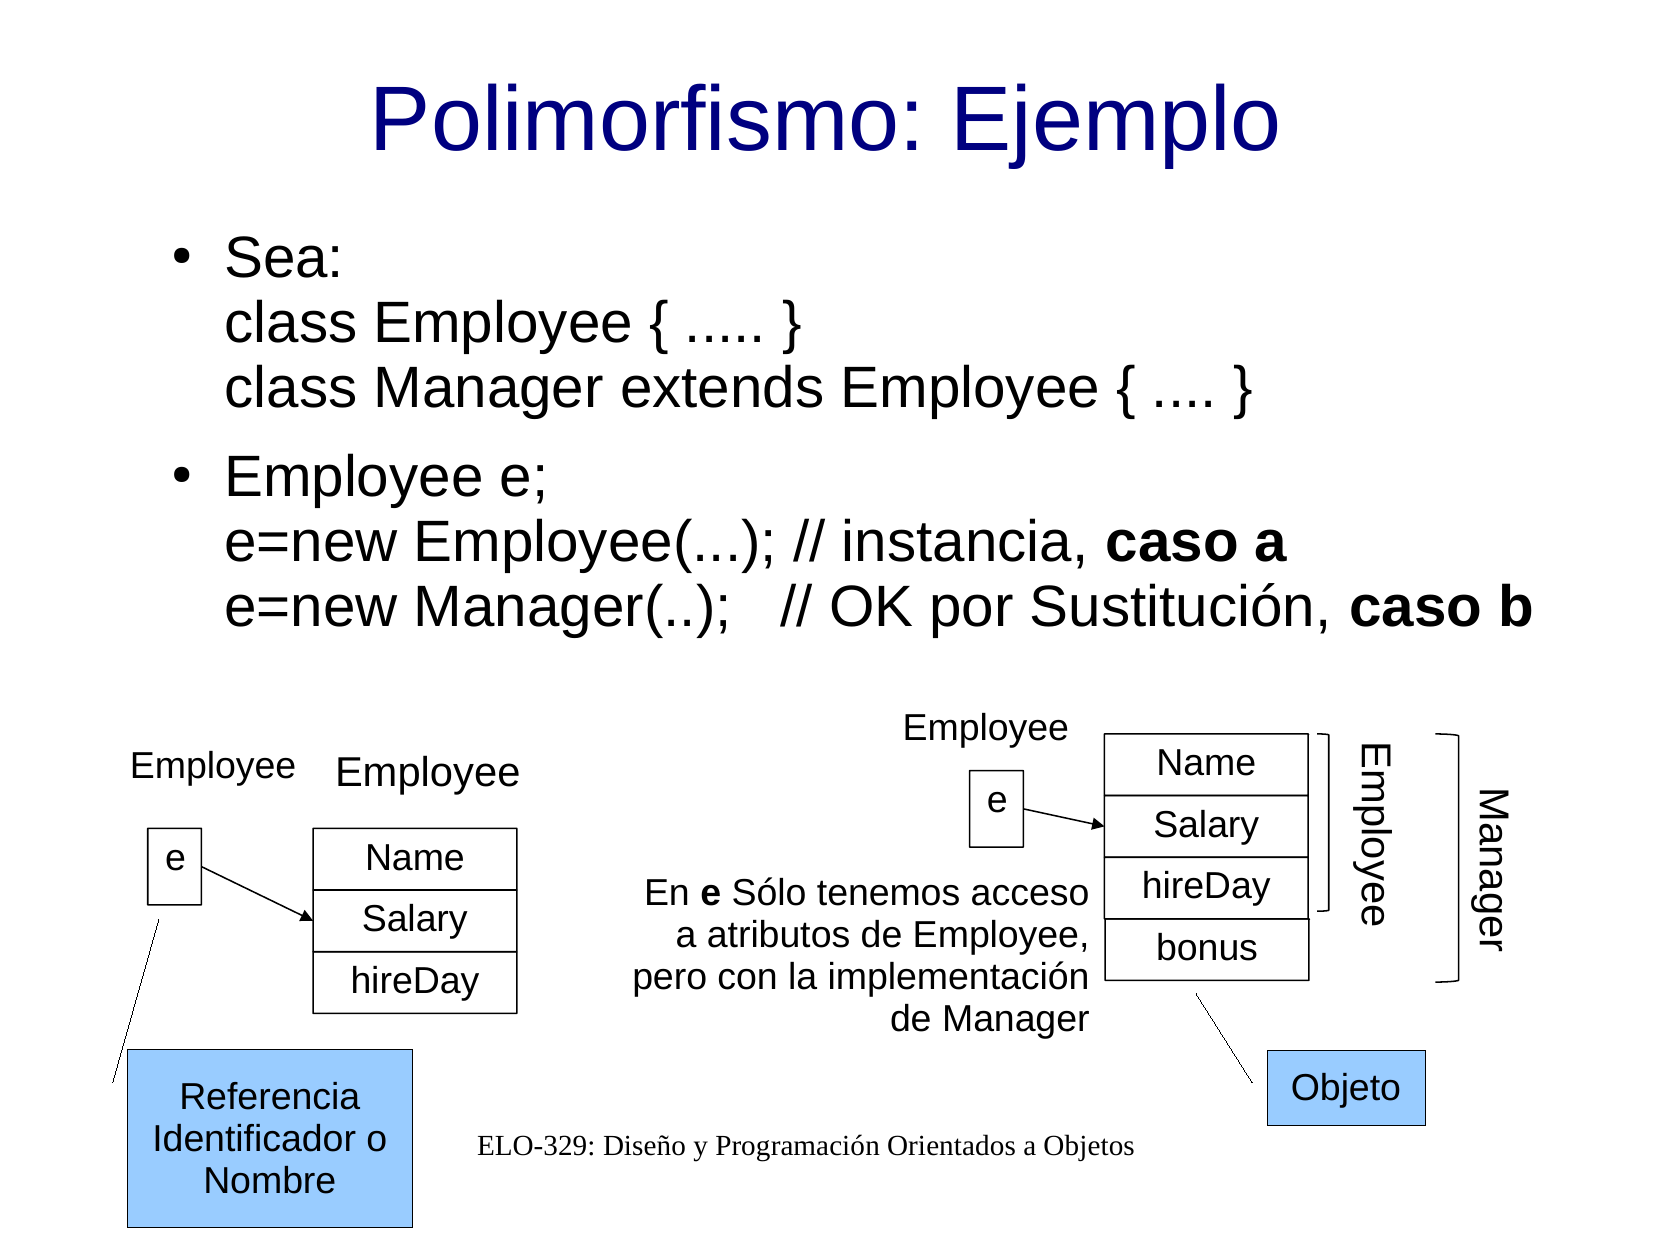

# Polimorfismo: Ejemplo
Sea:
class Employee { ..... }
class Manager extends Employee { .... }
Employee e;
e=new Employee(...); // instancia, caso a
e=new Manager(..); // OK por Sustitución, caso b
Employee
Employee
Name
Salary
hireDay
bonus
Employee
Employee
Manager
e
e
Name
Salary
hireDay
En e Sólo tenemos acceso a atributos de Employee, pero con la implementación de Manager
Referencia
Identificador o
Nombre
Objeto